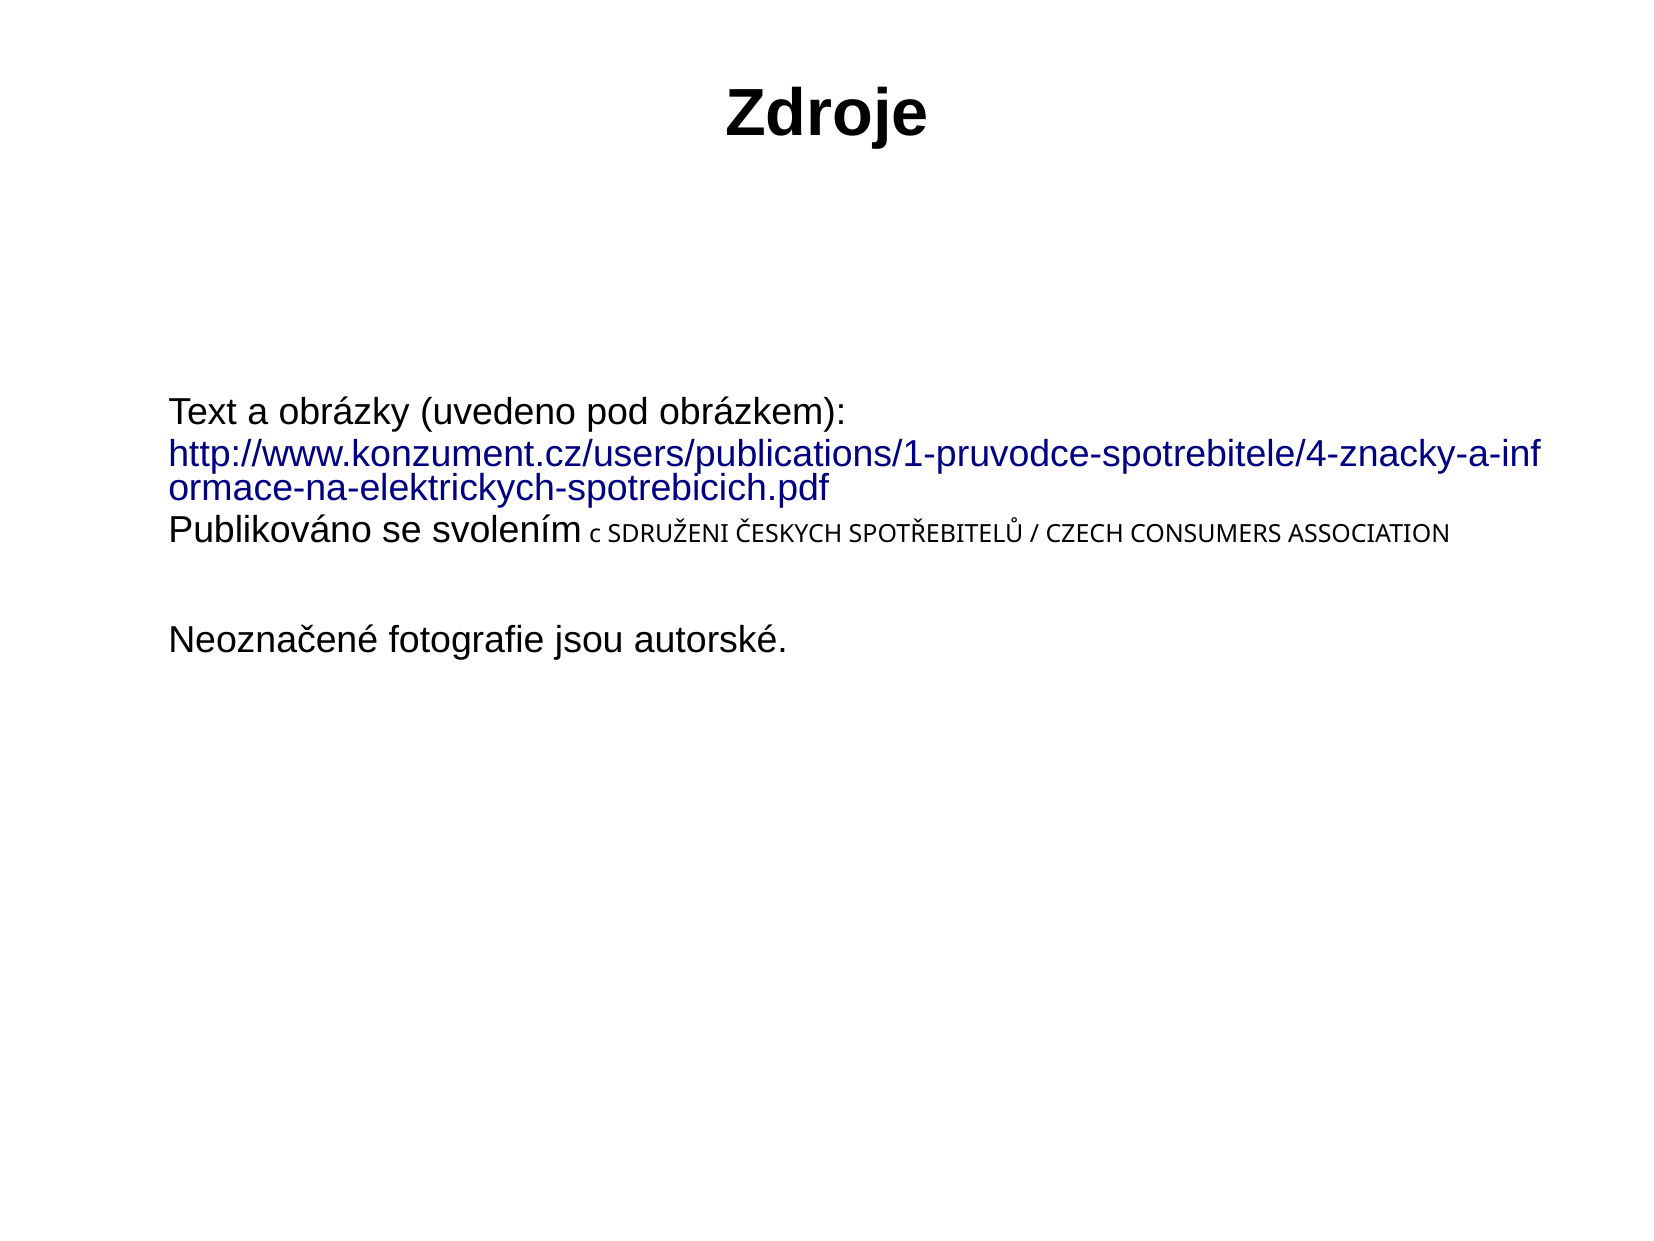

# Zdroje
Text a obrázky (uvedeno pod obrázkem): http://www.konzument.cz/users/publications/1-pruvodce-spotrebitele/4-znacky-a-informace-na-elektrickych-spotrebicich.pdf
Publikováno se svolením c SDRUŽENI ČESKYCH SPOTŘEBITELŮ / CZECH CONSUMERS ASSOCIATION
Neoznačené fotografie jsou autorské.